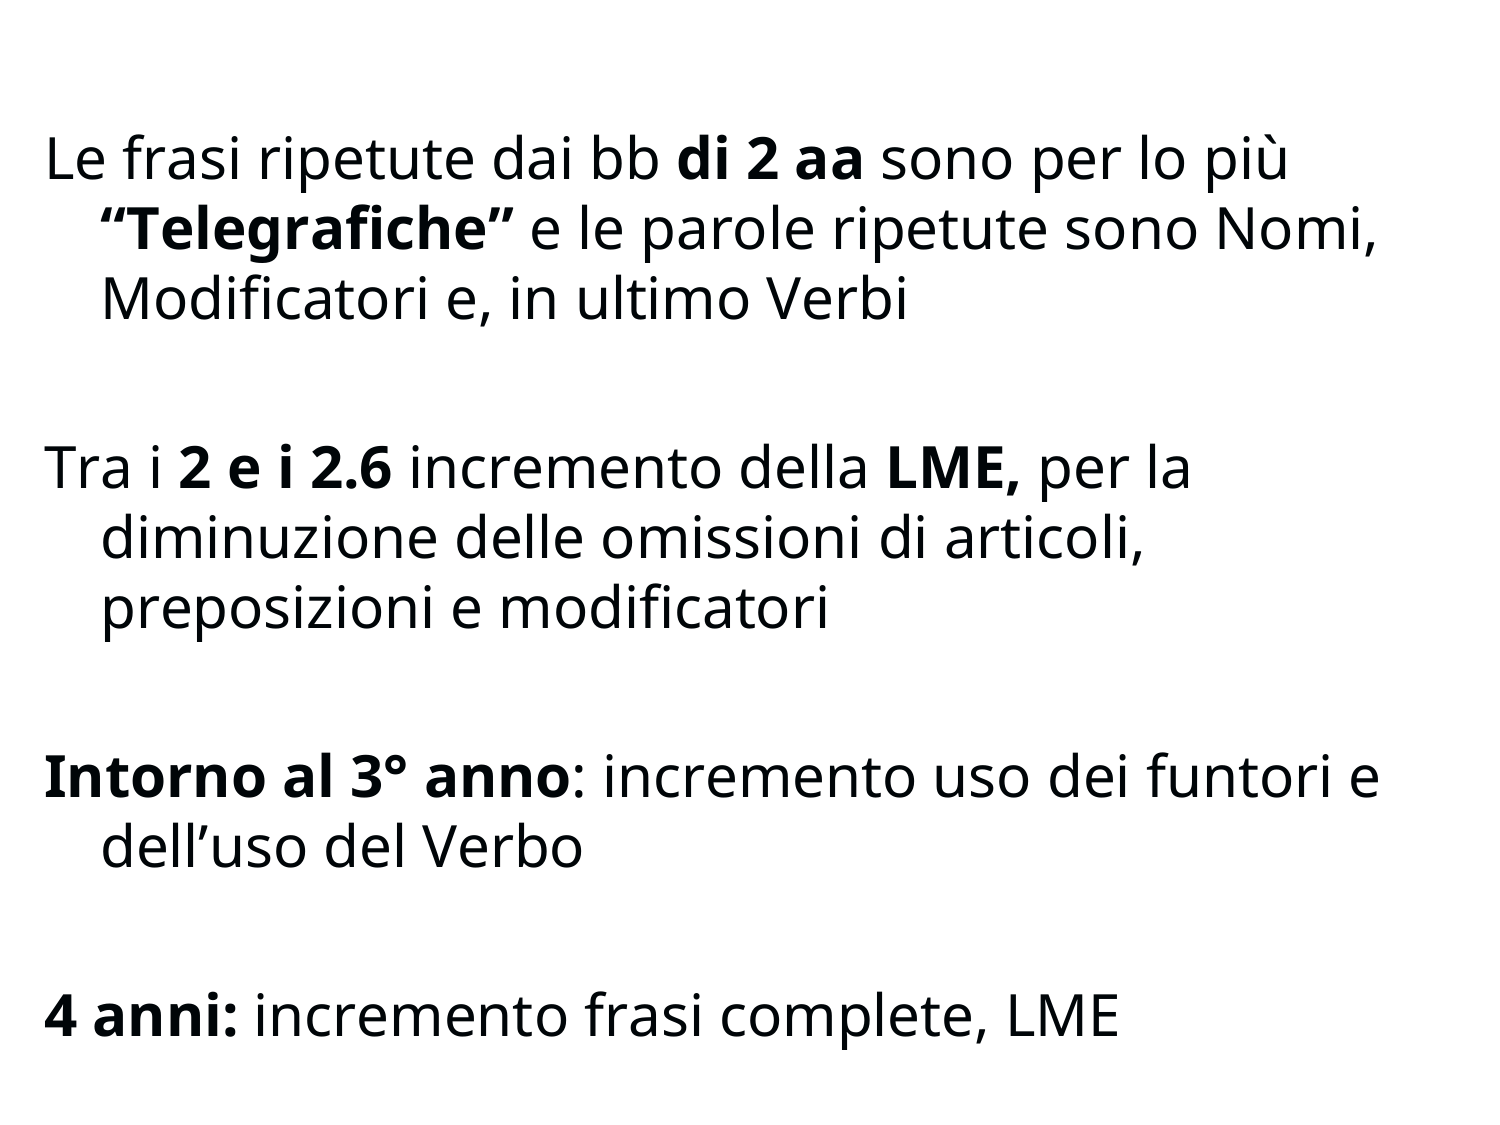

# Le frasi ripetute dai bb di 2 aa sono per lo più “Telegrafiche” e le parole ripetute sono Nomi, Modificatori e, in ultimo Verbi
Tra i 2 e i 2.6 incremento della LME, per la diminuzione delle omissioni di articoli, preposizioni e modificatori
Intorno al 3° anno: incremento uso dei funtori e dell’uso del Verbo
4 anni: incremento frasi complete, LME